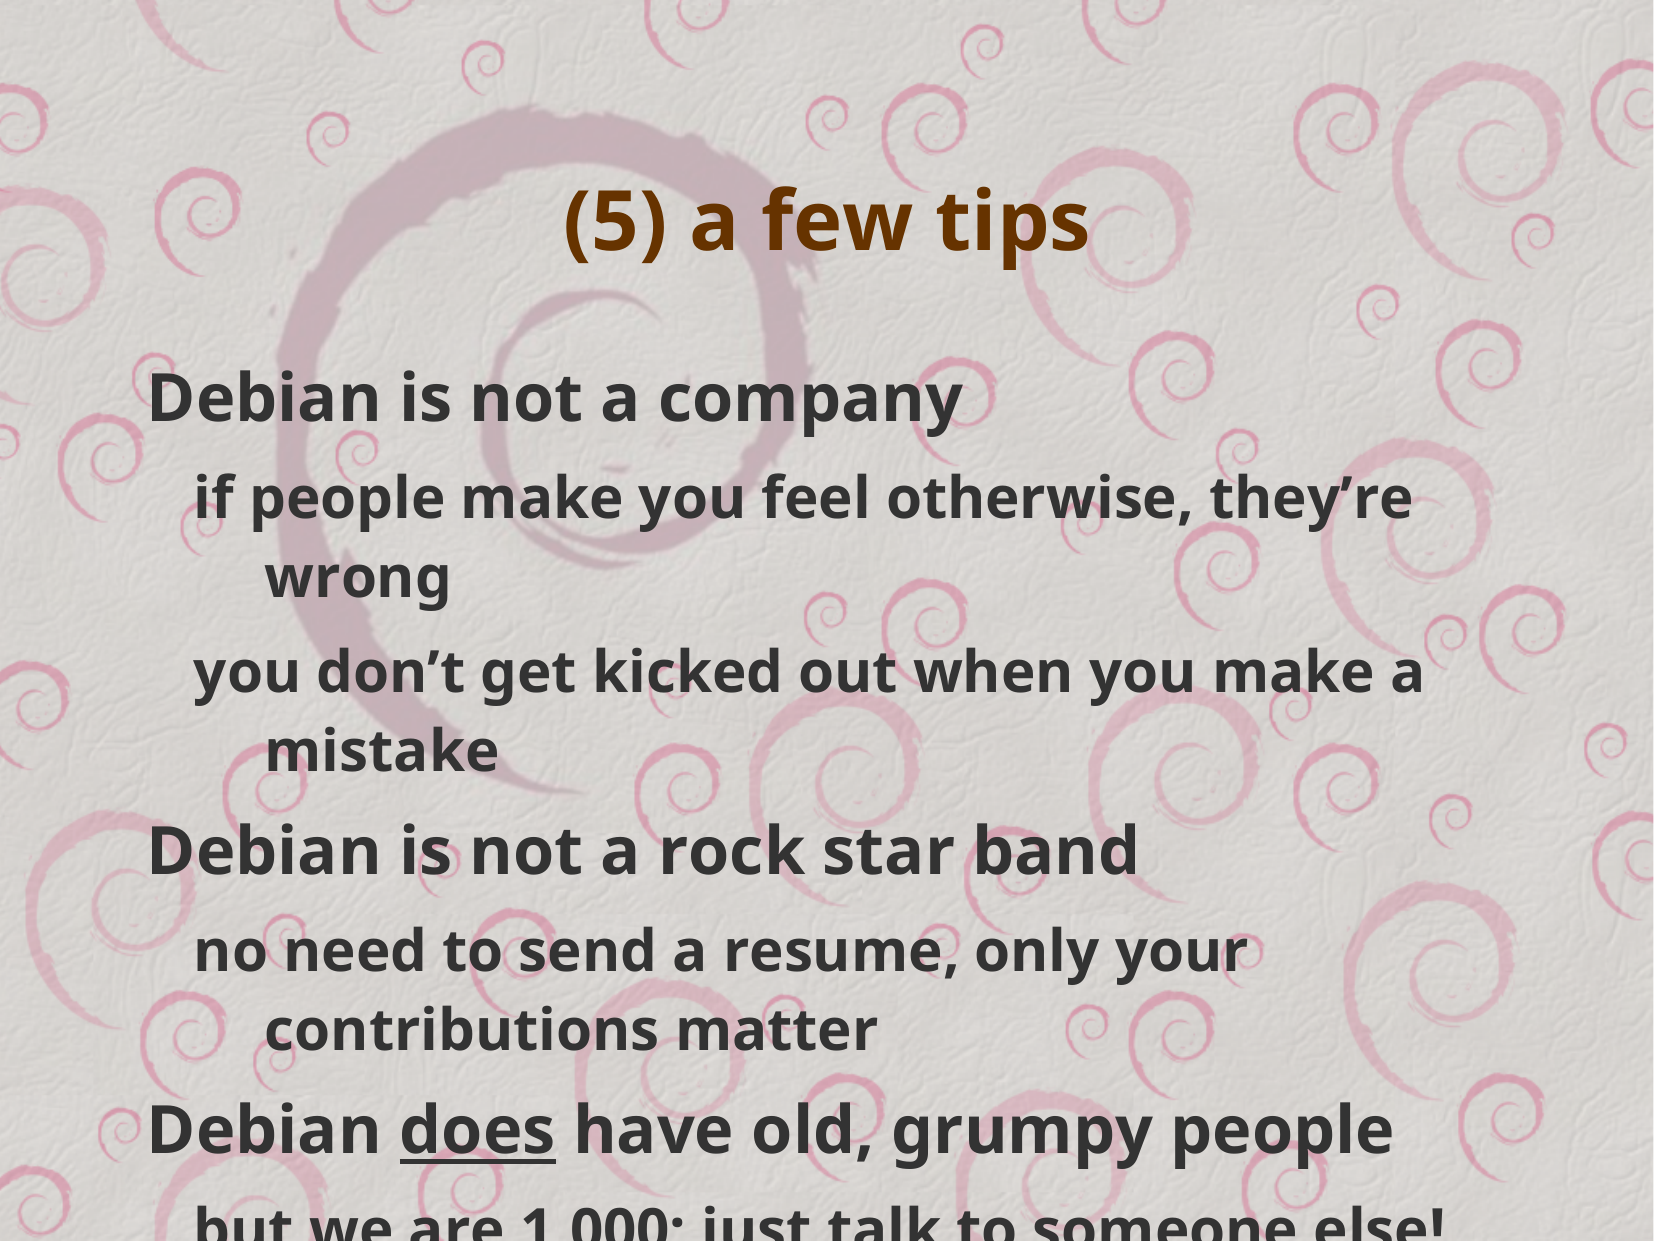

# (5) a few tips
Debian is not a company
if people make you feel otherwise, they’re wrong
you don’t get kicked out when you make a mistake
Debian is not a rock star band
no need to send a resume, only your contributions matter
Debian does have old, grumpy people
but we are 1,000: just talk to someone else!